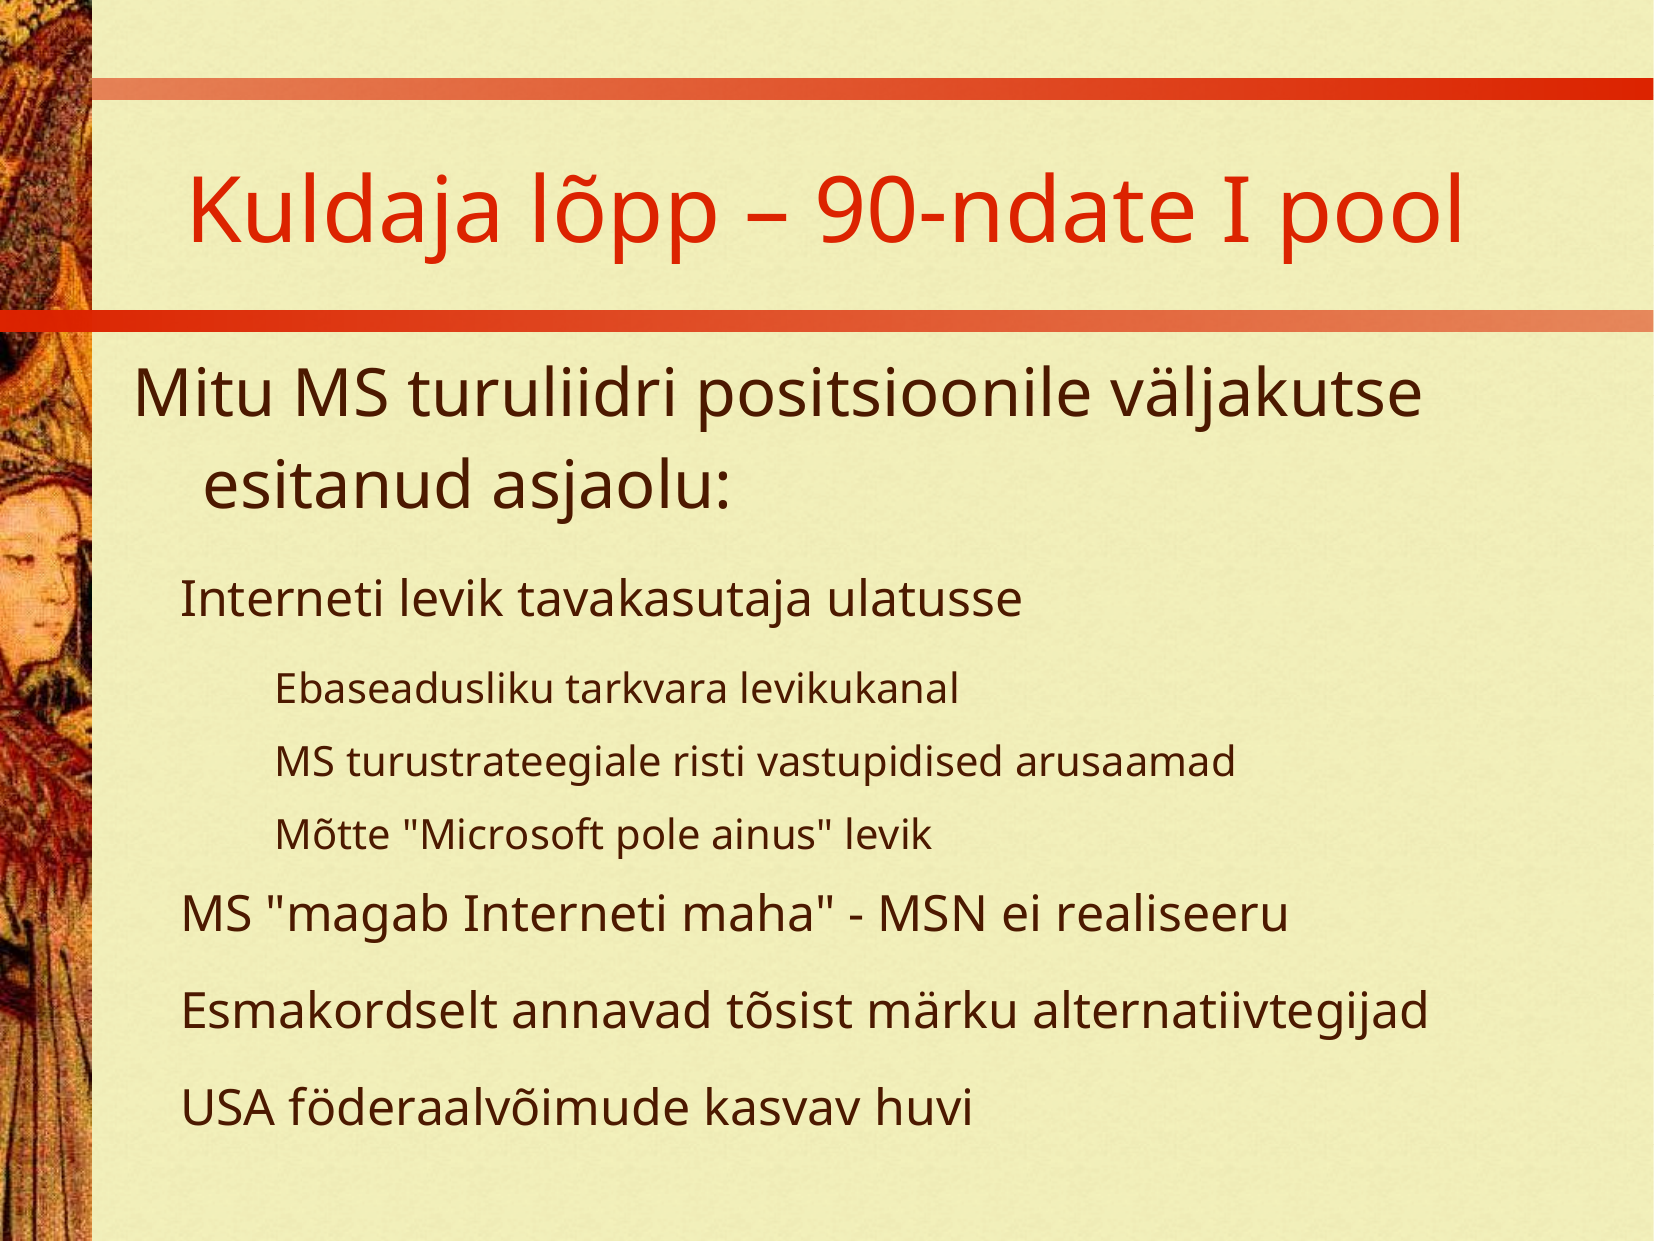

# Kuldaja lõpp – 90-ndate I pool
Mitu MS turuliidri positsioonile väljakutse esitanud asjaolu:
Interneti levik tavakasutaja ulatusse
Ebaseadusliku tarkvara levikukanal
MS turustrateegiale risti vastupidised arusaamad
Mõtte "Microsoft pole ainus" levik
MS "magab Interneti maha" - MSN ei realiseeru
Esmakordselt annavad tõsist märku alternatiivtegijad
USA föderaalvõimude kasvav huvi